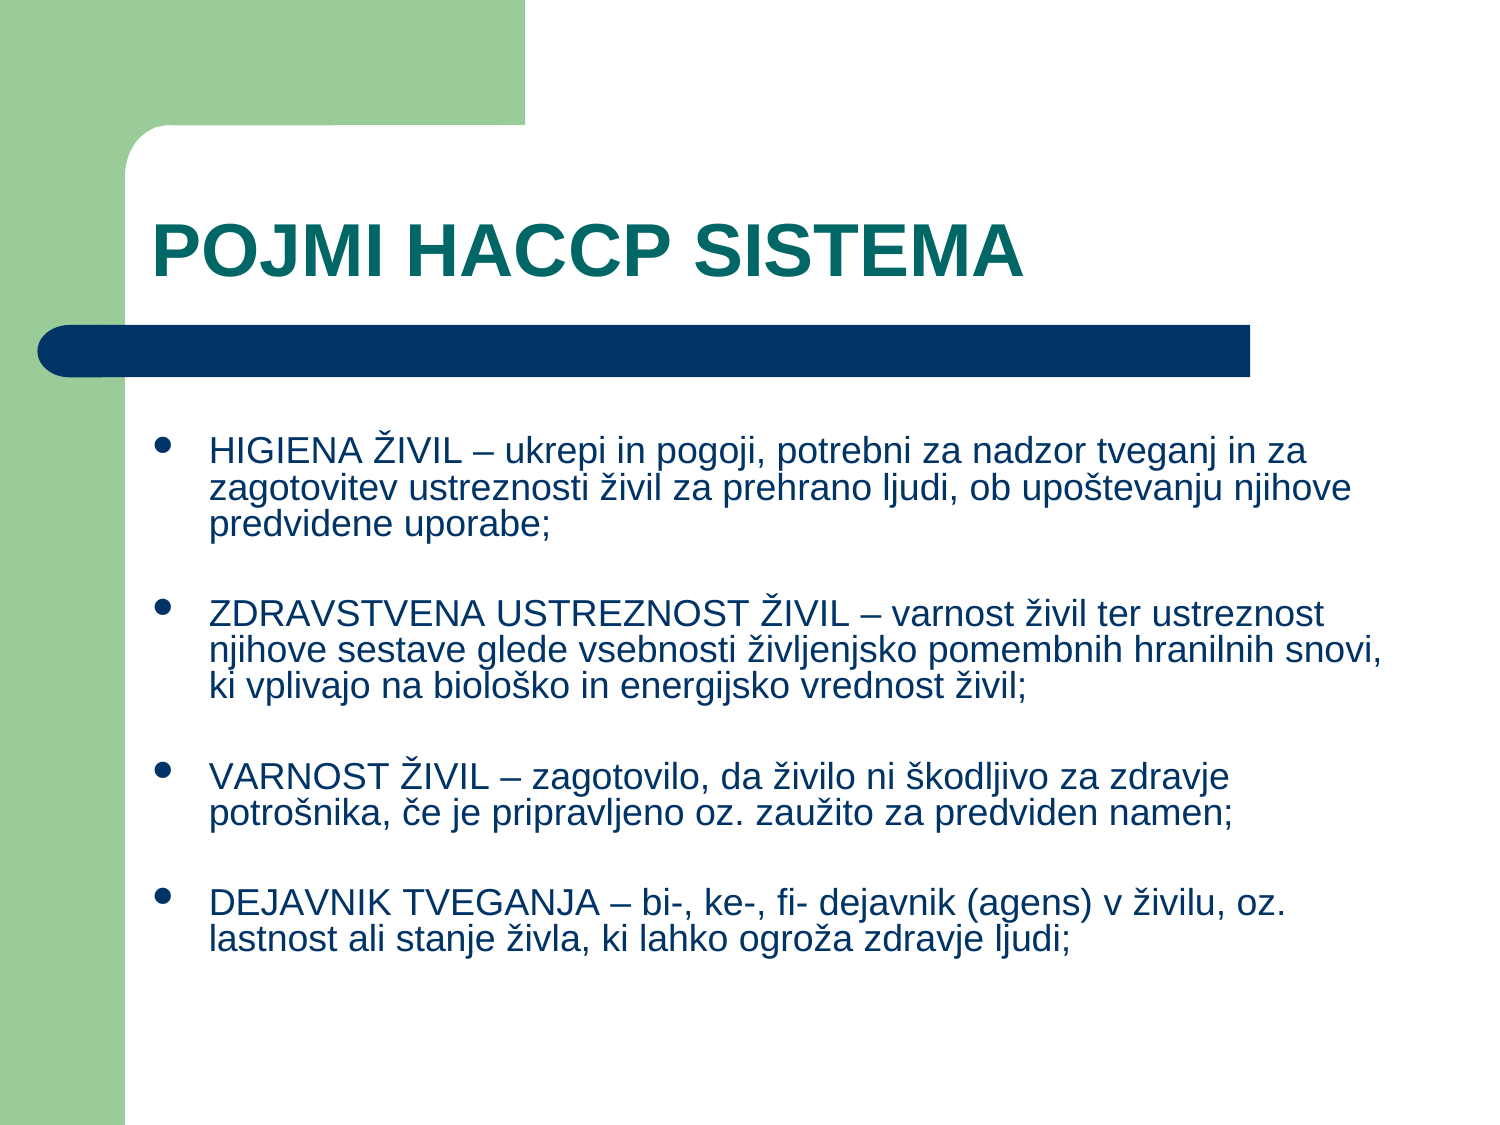

# POJMI HACCP SISTEMA
HIGIENA ŽIVIL – ukrepi in pogoji, potrebni za nadzor tveganj in za zagotovitev ustreznosti živil za prehrano ljudi, ob upoštevanju njihove predvidene uporabe;
ZDRAVSTVENA USTREZNOST ŽIVIL – varnost živil ter ustreznost njihove sestave glede vsebnosti življenjsko pomembnih hranilnih snovi, ki vplivajo na biološko in energijsko vrednost živil;
VARNOST ŽIVIL – zagotovilo, da živilo ni škodljivo za zdravje potrošnika, če je pripravljeno oz. zaužito za predviden namen;
DEJAVNIK TVEGANJA – bi-, ke-, fi- dejavnik (agens) v živilu, oz. lastnost ali stanje živla, ki lahko ogroža zdravje ljudi;